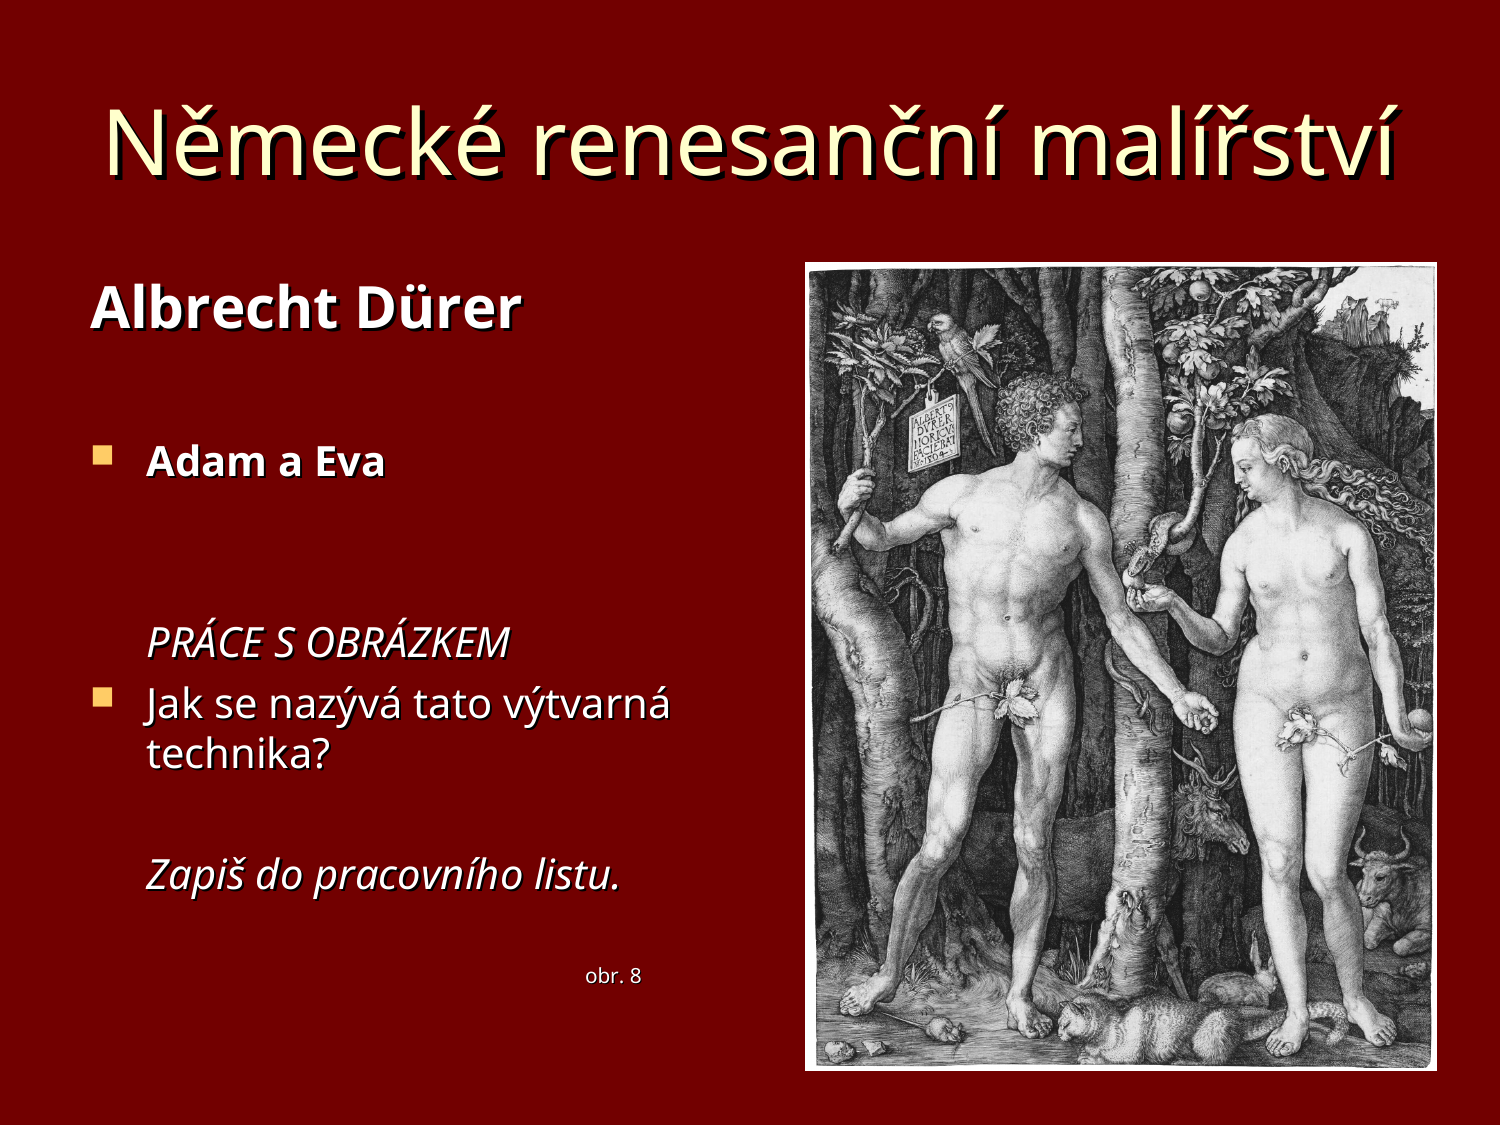

# Německé renesanční malířství
Albrecht Dürer
Adam a Eva
	PRÁCE S OBRÁZKEM
Jak se nazývá tato výtvarná technika?
	Zapiš do pracovního listu.
 obr. 8